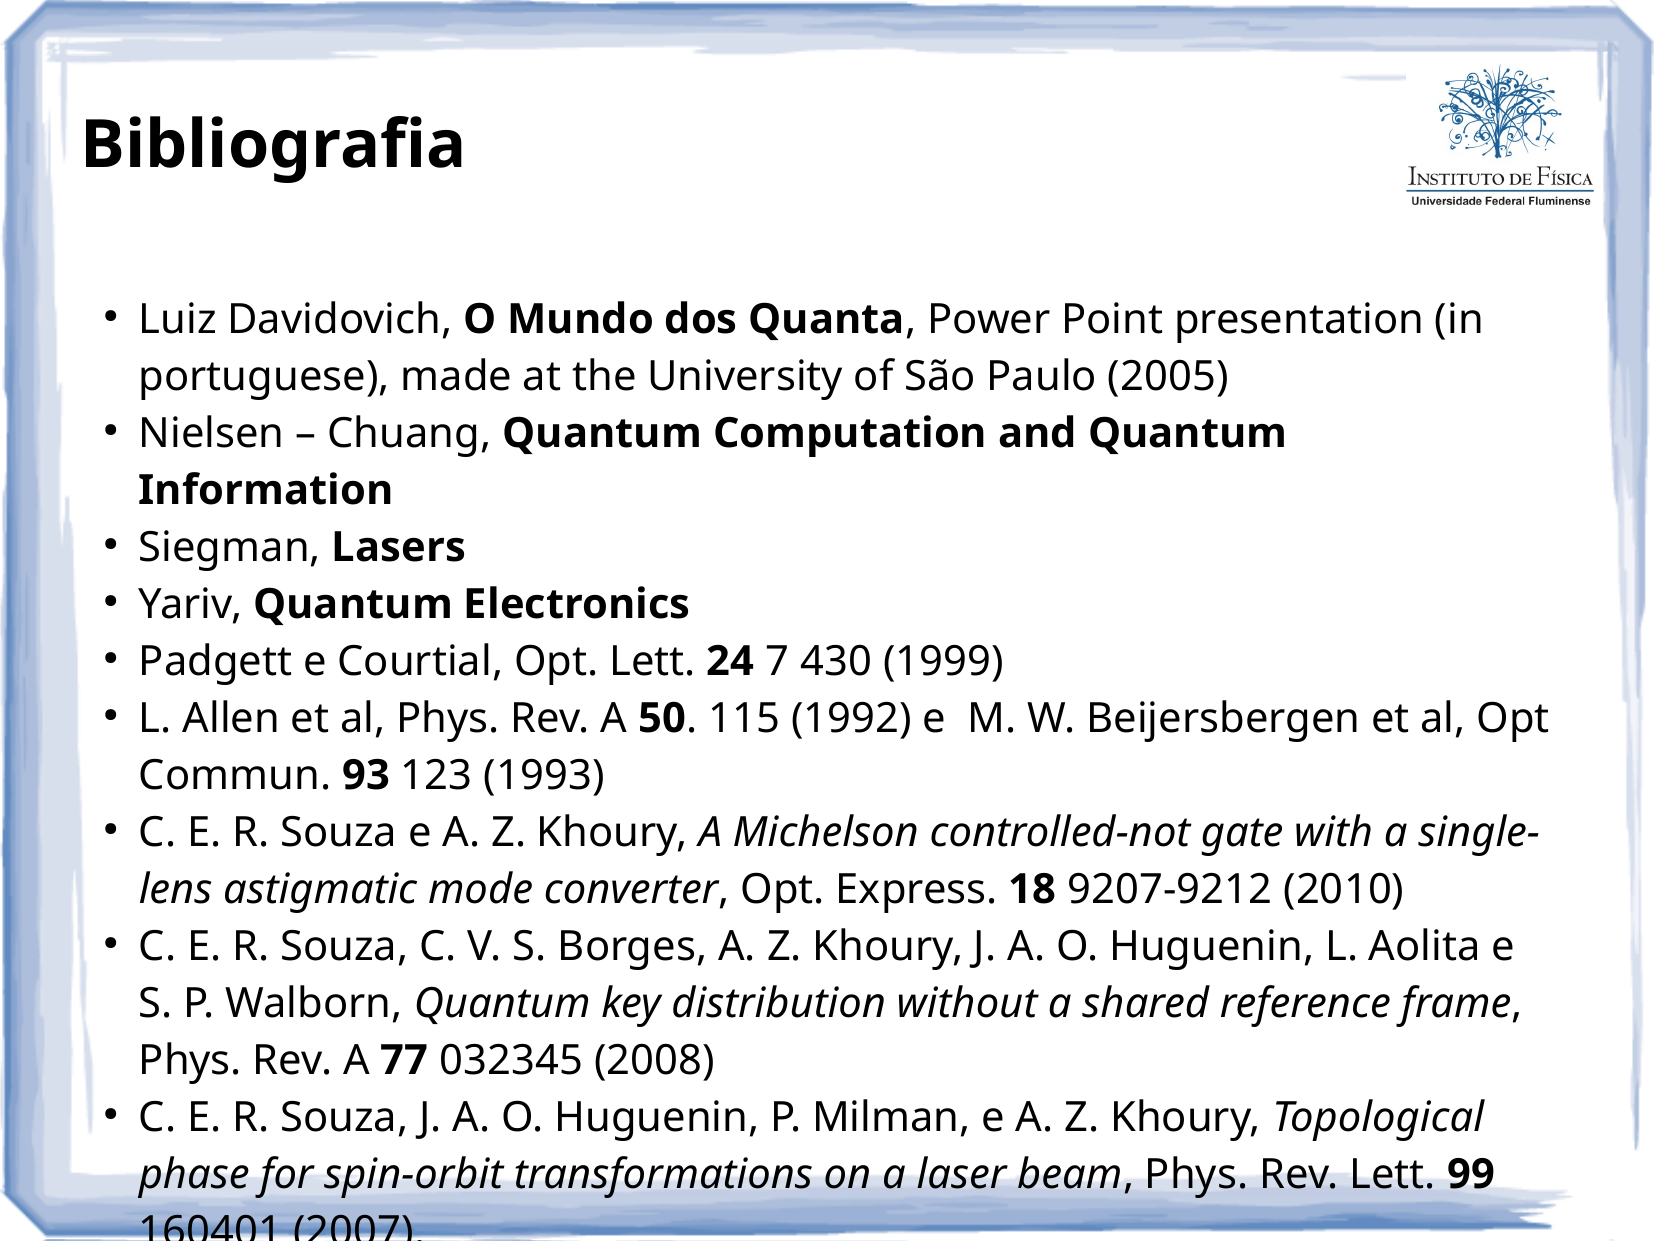

Bibliografia
Luiz Davidovich, O Mundo dos Quanta, Power Point presentation (in portuguese), made at the University of São Paulo (2005)
Nielsen – Chuang, Quantum Computation and Quantum Information
Siegman, Lasers
Yariv, Quantum Electronics
Padgett e Courtial, Opt. Lett. 24 7 430 (1999)
L. Allen et al, Phys. Rev. A 50. 115 (1992) e M. W. Beijersbergen et al, Opt Commun. 93 123 (1993)
C. E. R. Souza e A. Z. Khoury, A Michelson controlled-not gate with a single-lens astigmatic mode converter, Opt. Express. 18 9207-9212 (2010)
C. E. R. Souza, C. V. S. Borges, A. Z. Khoury, J. A. O. Huguenin, L. Aolita e S. P. Walborn, Quantum key distribution without a shared reference frame, Phys. Rev. A 77 032345 (2008)
C. E. R. Souza, J. A. O. Huguenin, P. Milman, e A. Z. Khoury, Topological phase for spin-orbit transformations on a laser beam, Phys. Rev. Lett. 99 160401 (2007).